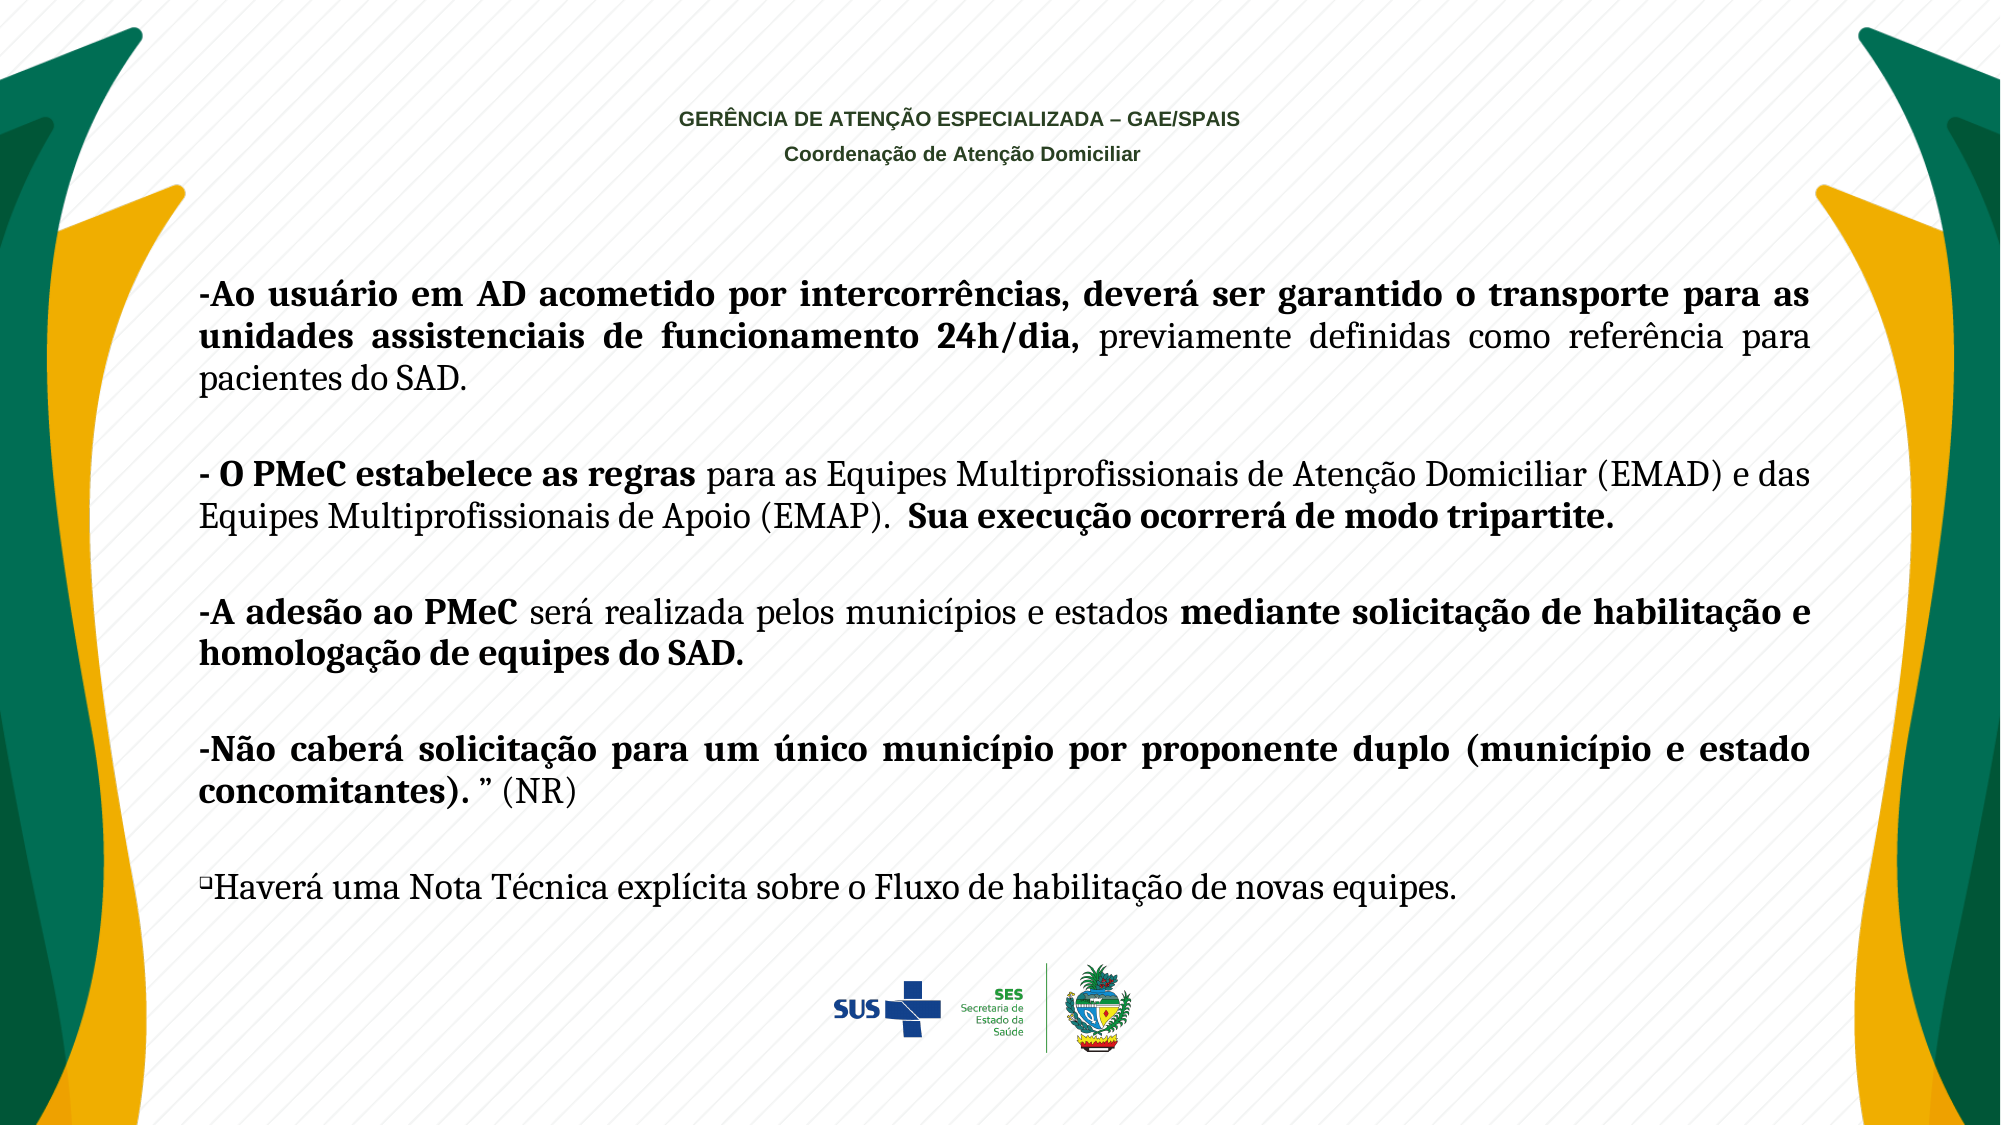

GERÊNCIA DE ATENÇÃO ESPECIALIZADA – GAE/SPAIS
 Coordenação de Atenção Domiciliar
-Ao usuário em AD acometido por intercorrências, deverá ser garantido o transporte para as unidades assistenciais de funcionamento 24h/dia, previamente definidas como referência para pacientes do SAD.
- O PMeC estabelece as regras para as Equipes Multiprofissionais de Atenção Domiciliar (EMAD) e das Equipes Multiprofissionais de Apoio (EMAP). Sua execução ocorrerá de modo tripartite.
-A adesão ao PMeC será realizada pelos municípios e estados mediante solicitação de habilitação e homologação de equipes do SAD.
-Não caberá solicitação para um único município por proponente duplo (município e estado concomitantes). ” (NR)
Haverá uma Nota Técnica explícita sobre o Fluxo de habilitação de novas equipes.